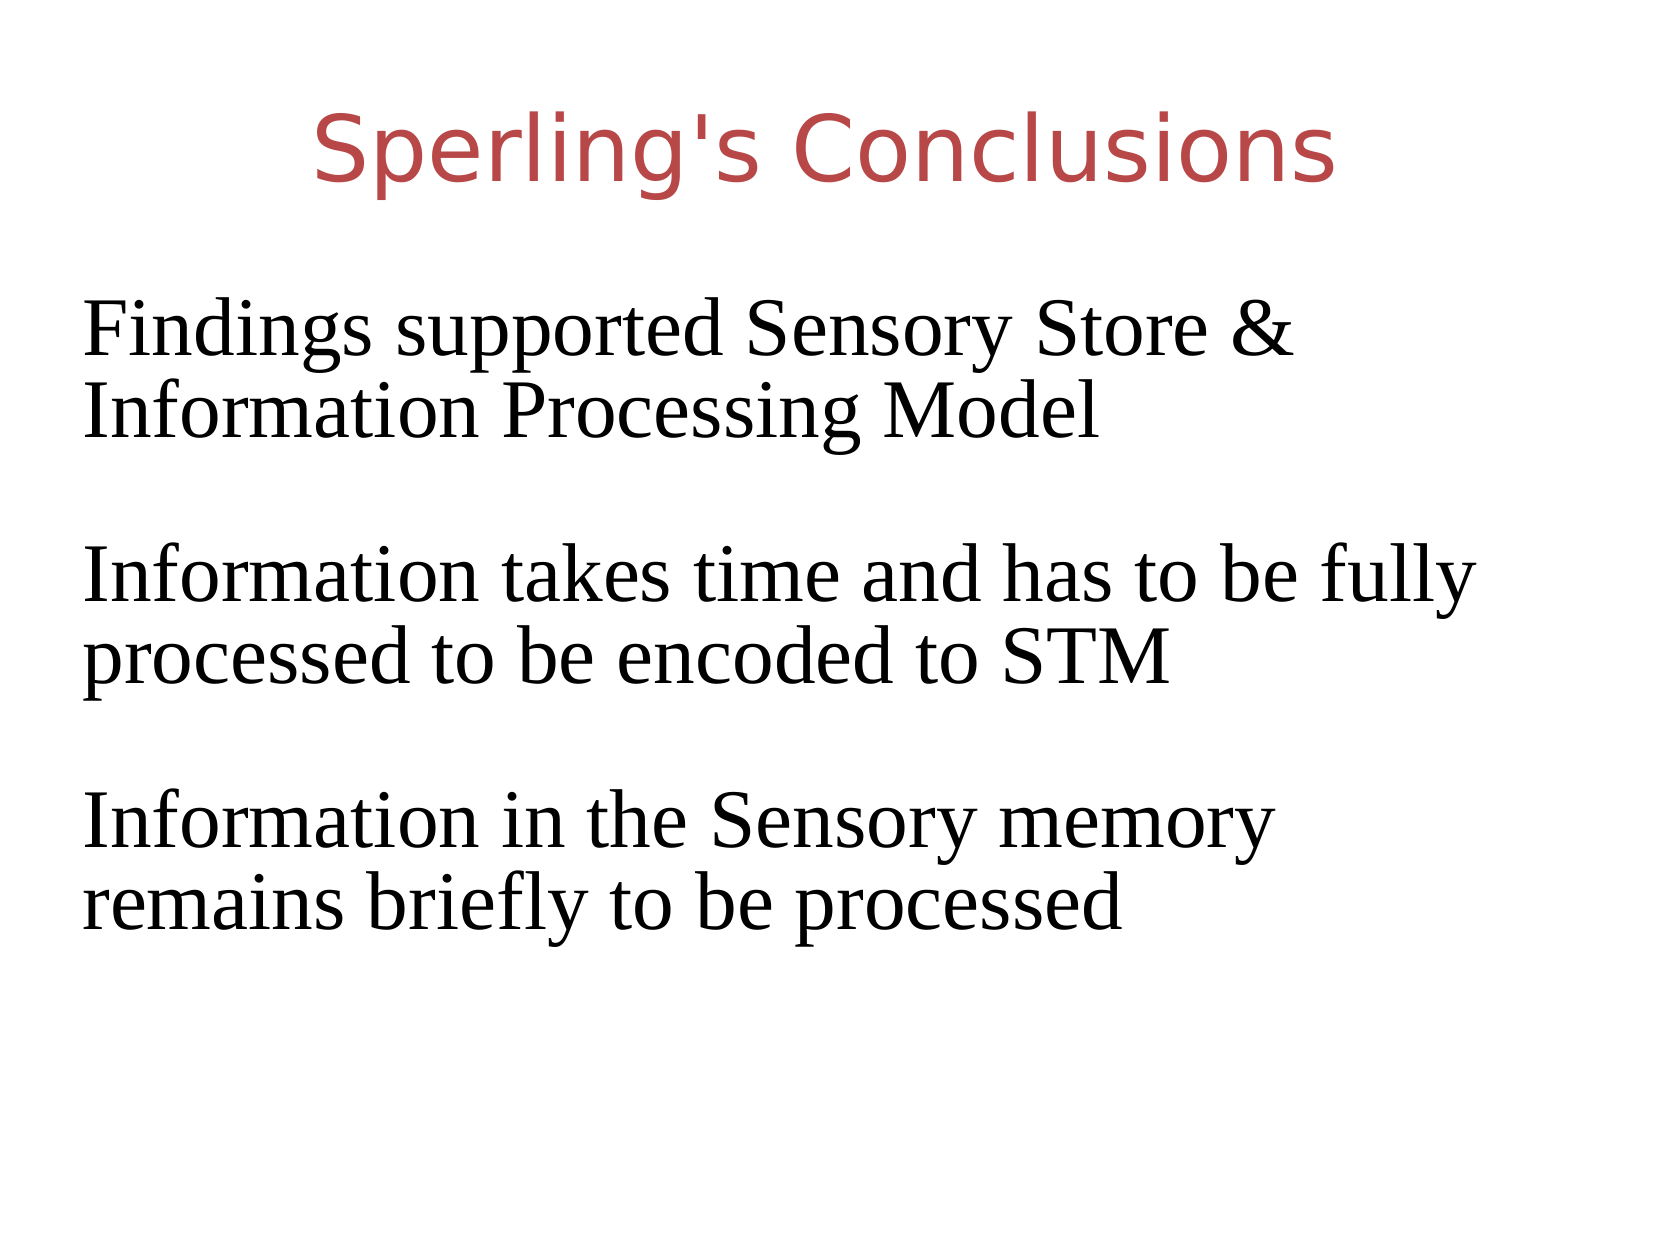

# Sperling's Conclusions
Findings supported Sensory Store & 		Information Processing Model
Information takes time and has to be fully 	processed to be encoded to STM
Information in the Sensory memory 			remains briefly to be processed